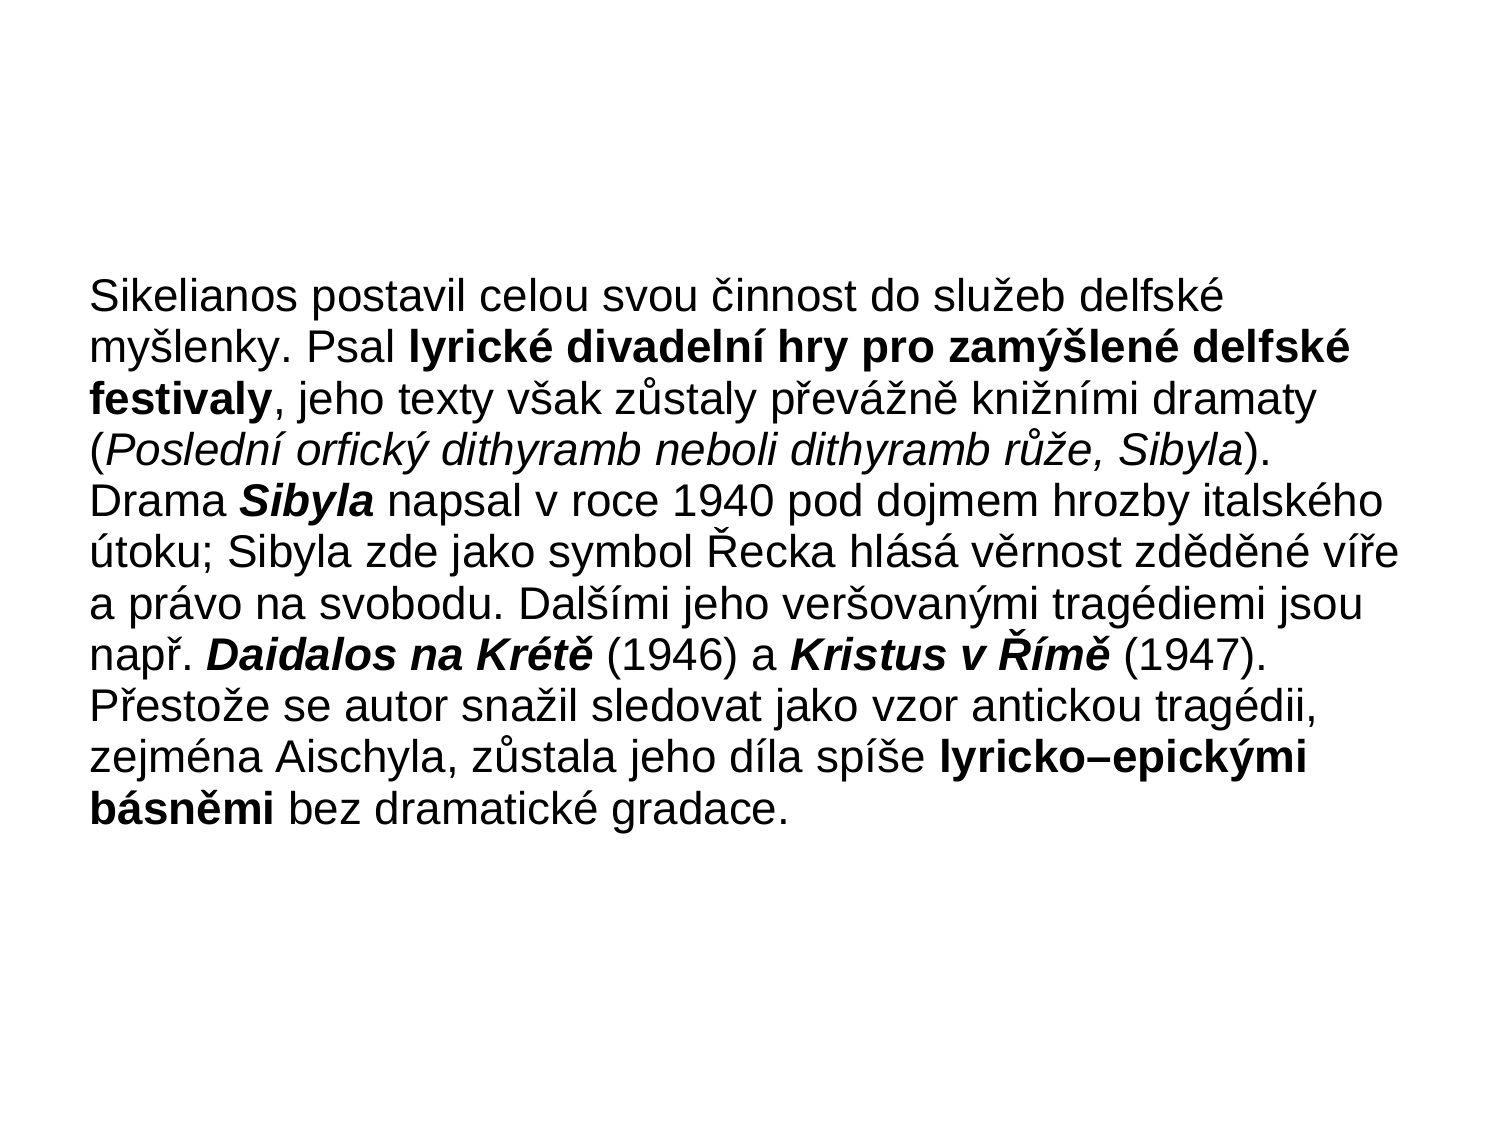

#
Sikelianos postavil celou svou činnost do služeb delfské myšlenky. Psal lyrické divadelní hry pro zamýšlené delfské festivaly, jeho texty však zůstaly převážně knižními dramaty (Poslední orfický dithyramb neboli dithyramb růže, Sibyla). Drama Sibyla napsal v roce 1940 pod dojmem hrozby italského útoku; Sibyla zde jako symbol Řecka hlásá věrnost zděděné víře a právo na svobodu. Dalšími jeho veršovanými tragédiemi jsou např. Daidalos na Krétě (1946) a Kristus v Římě (1947). Přestože se autor snažil sledovat jako vzor antickou tragédii, zejména Aischyla, zůstala jeho díla spíše lyricko–epickými básněmi bez dramatické gradace.